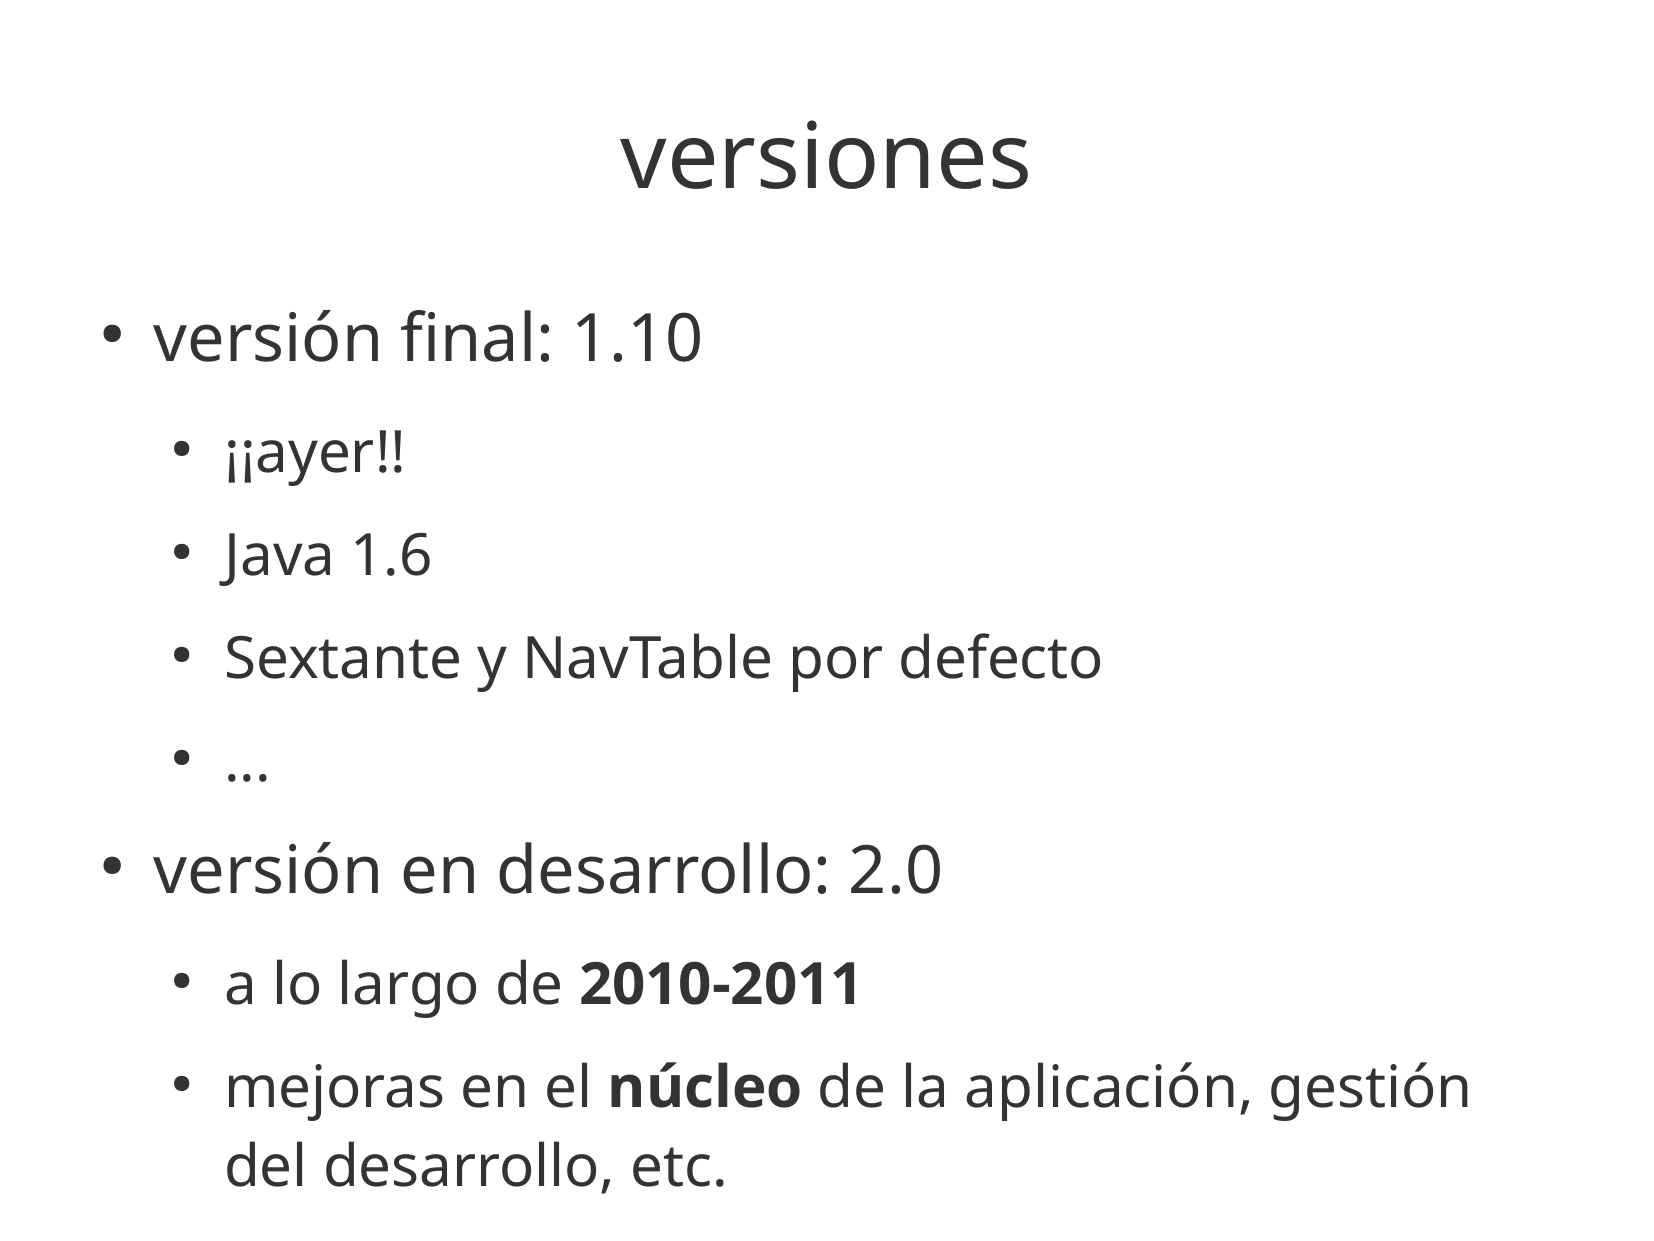

# versiones
versión final: 1.10
¡¡ayer!!
Java 1.6
Sextante y NavTable por defecto
...
versión en desarrollo: 2.0
a lo largo de 2010-2011
mejoras en el núcleo de la aplicación, gestión del desarrollo, etc.